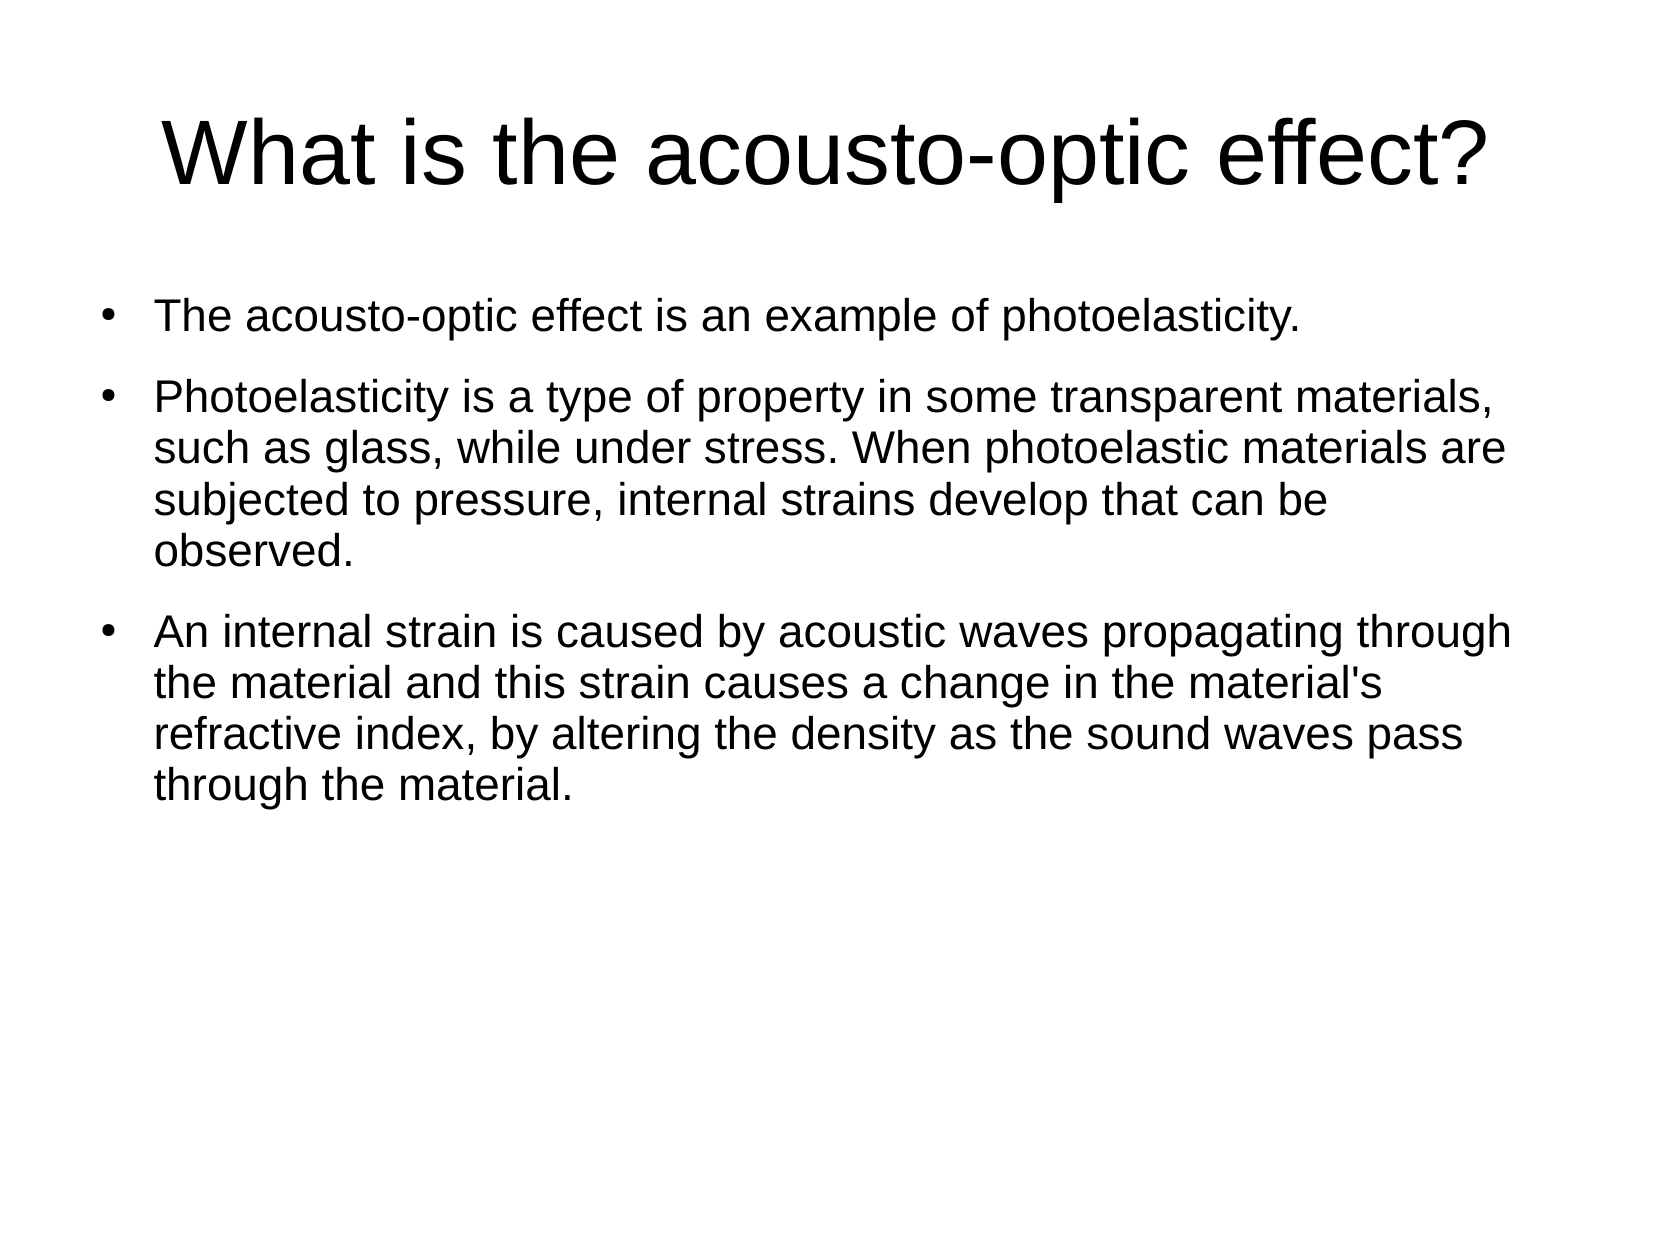

# What is the acousto-optic effect?
The acousto-optic effect is an example of photoelasticity.
Photoelasticity is a type of property in some transparent materials, such as glass, while under stress. When photoelastic materials are subjected to pressure, internal strains develop that can be observed.
An internal strain is caused by acoustic waves propagating through the material and this strain causes a change in the material's refractive index, by altering the density as the sound waves pass through the material.